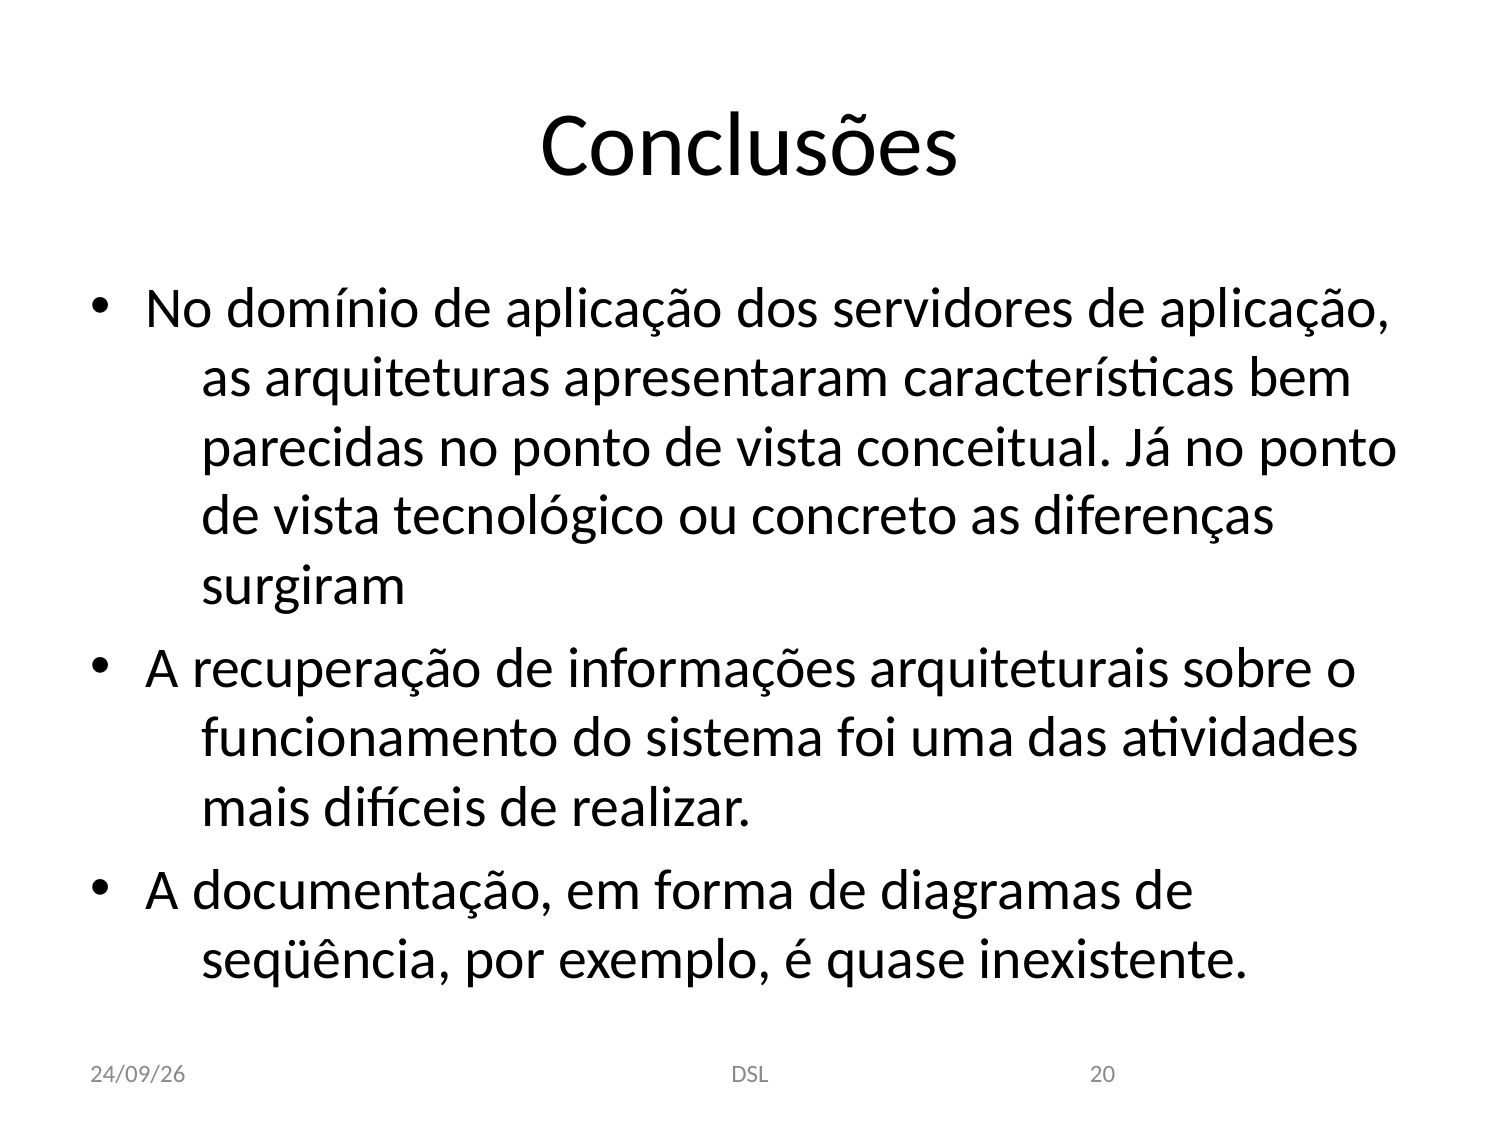

# Conclusões
No domínio de aplicação dos servidores de aplicação, as arquiteturas apresentaram características bem parecidas no ponto de vista conceitual. Já no ponto de vista tecnológico ou concreto as diferenças surgiram
A recuperação de informações arquiteturais sobre o funcionamento do sistema foi uma das atividades mais difíceis de realizar.
A documentação, em forma de diagramas de seqüência, por exemplo, é quase inexistente.
DSL